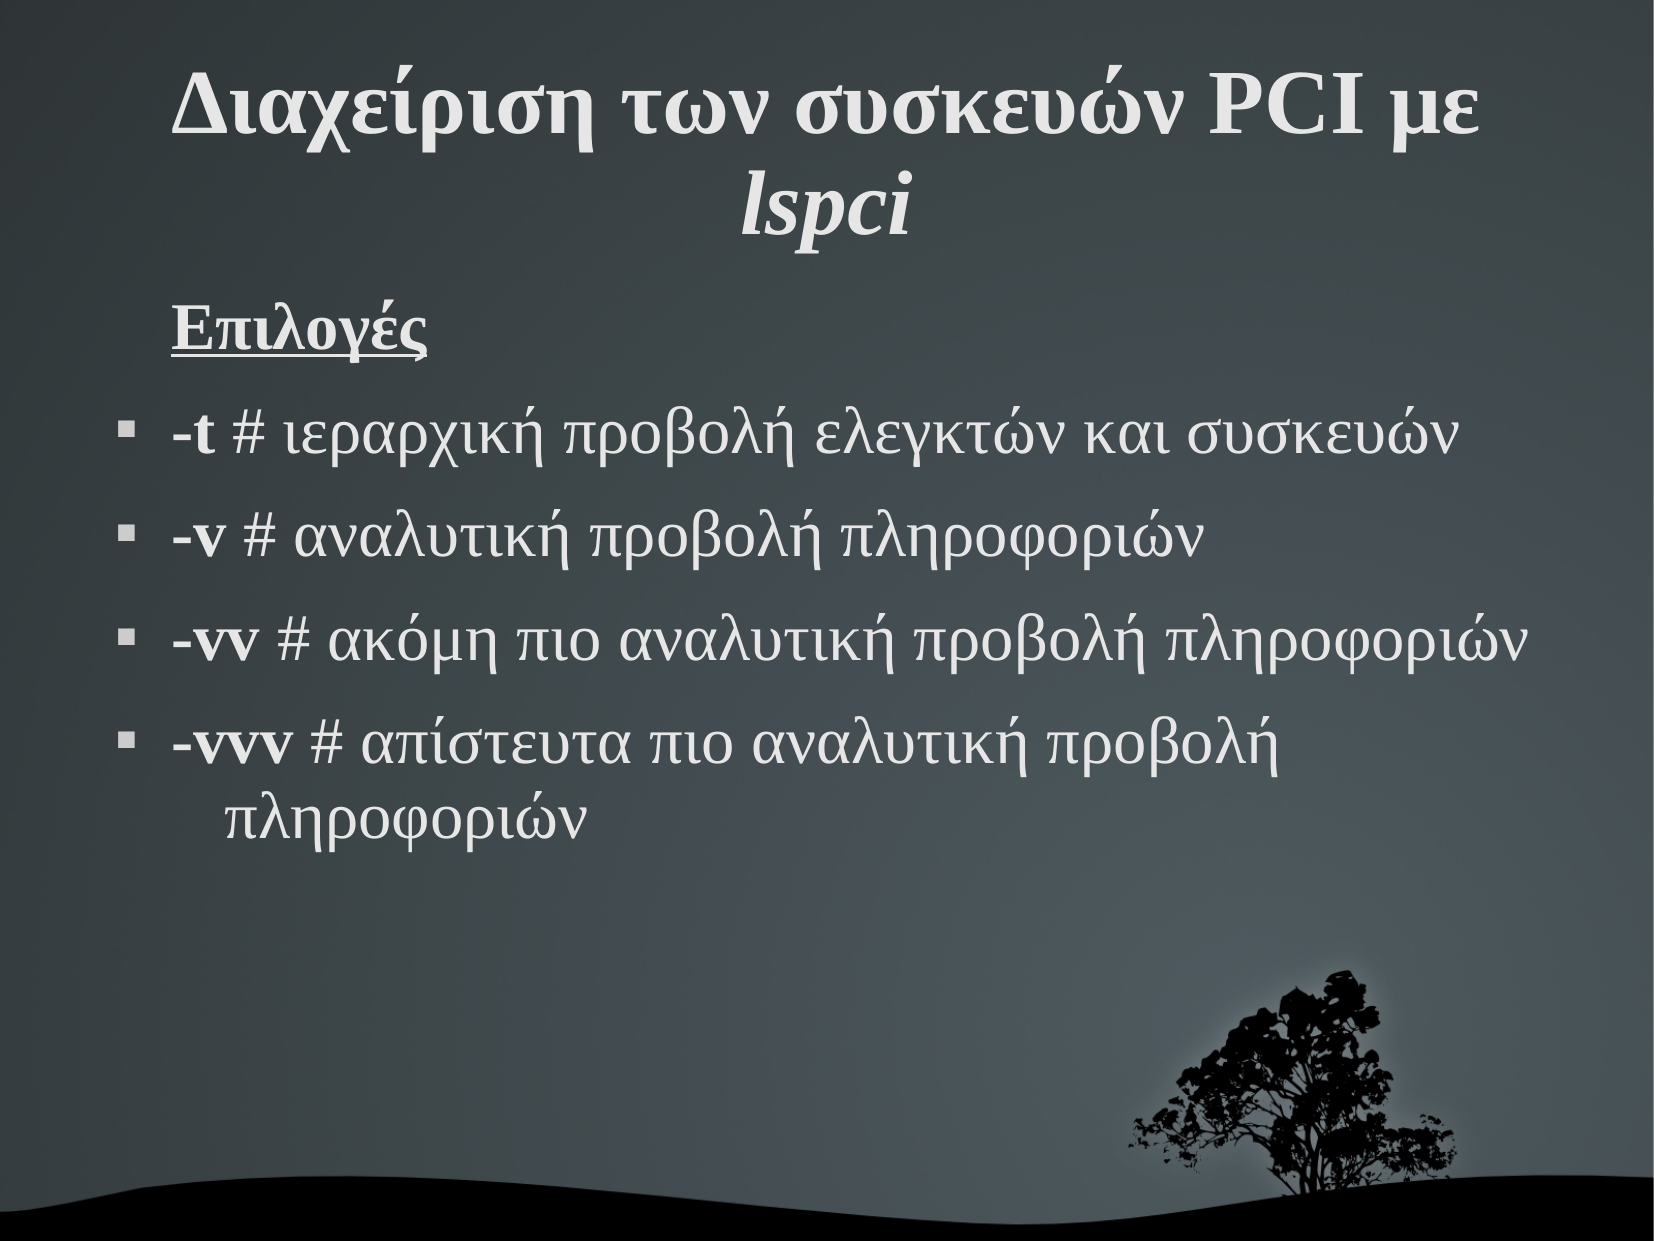

Διαχείριση των συσκευών PCI με lspci
# Επιλογές
-t # ιεραρχική προβολή ελεγκτών και συσκευών
-v # αναλυτική προβολή πληροφοριών
-vv # ακόμη πιο αναλυτική προβολή πληροφοριών
-vvv # απίστευτα πιο αναλυτική προβολή πληροφοριών